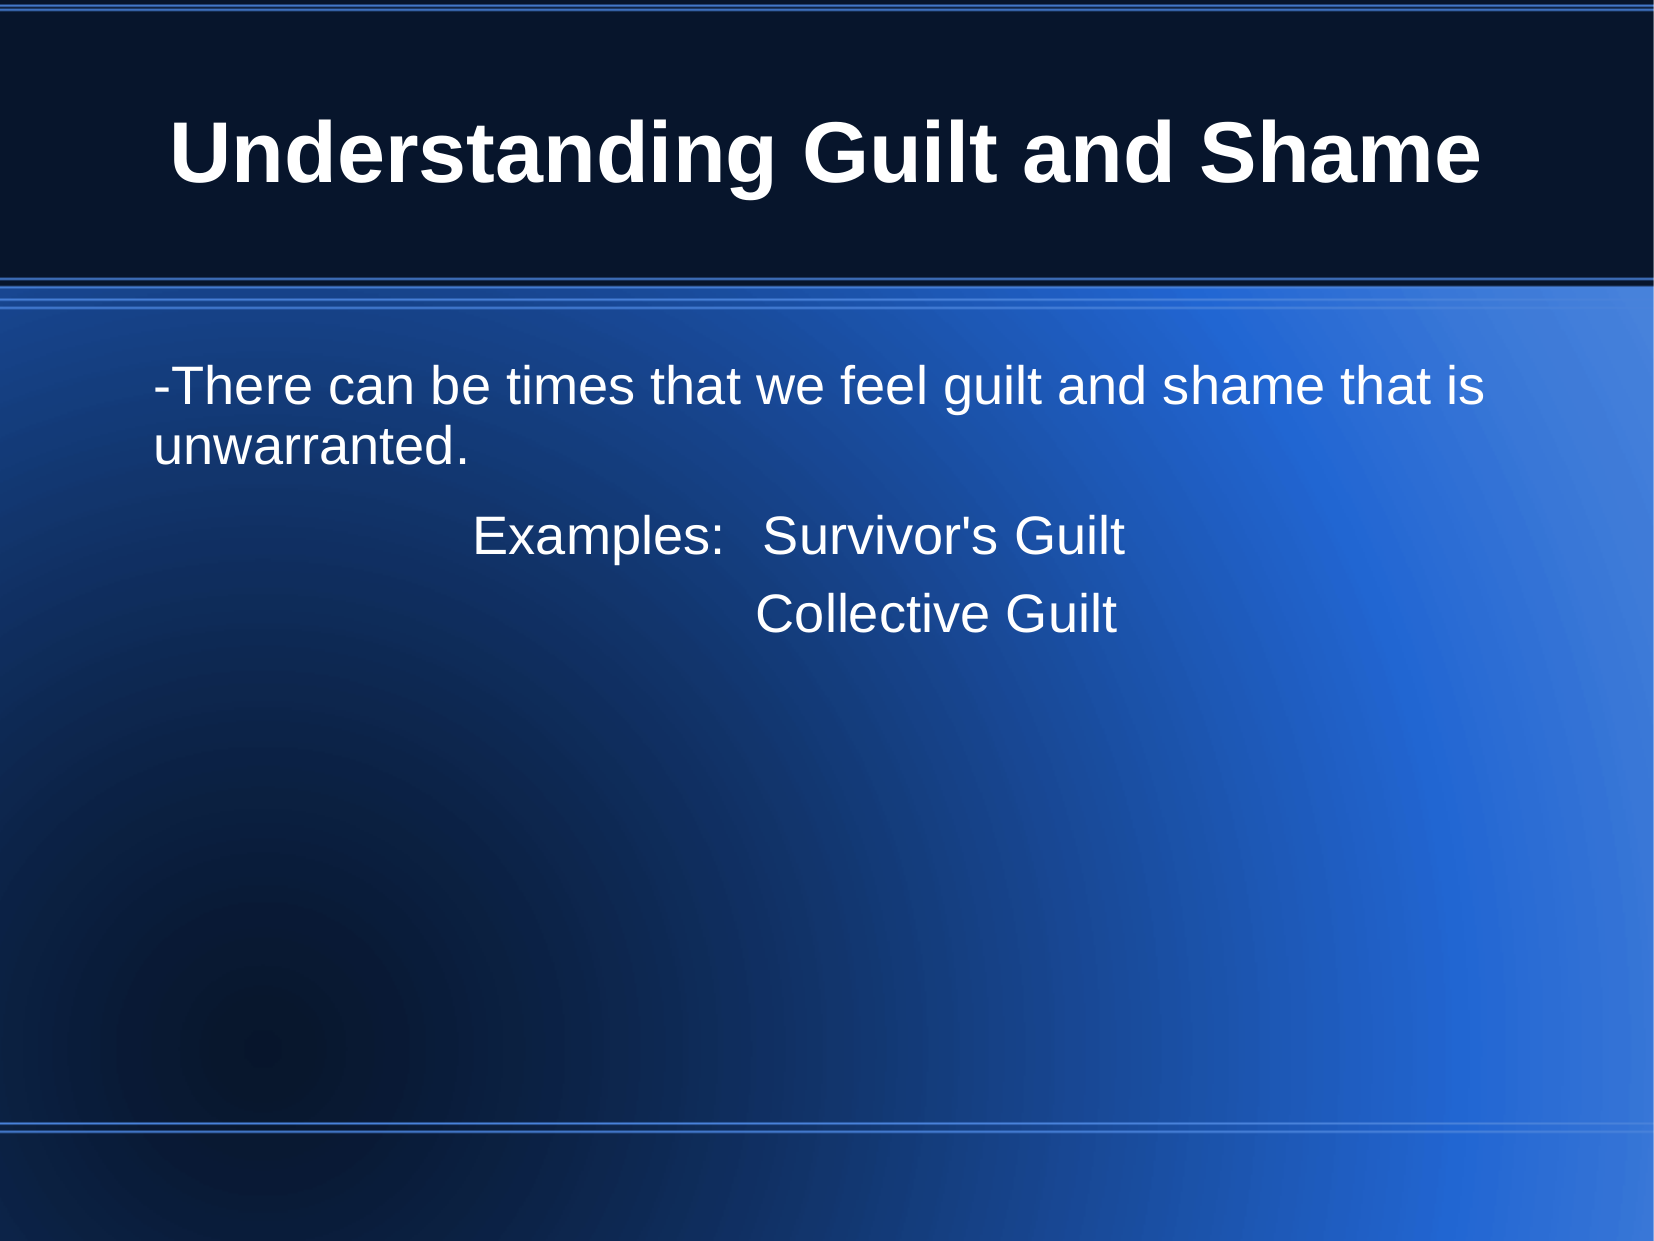

# Understanding Guilt and Shame
-There can be times that we feel guilt and shame that is unwarranted.
Examples:	 Survivor's Guilt
Collective Guilt